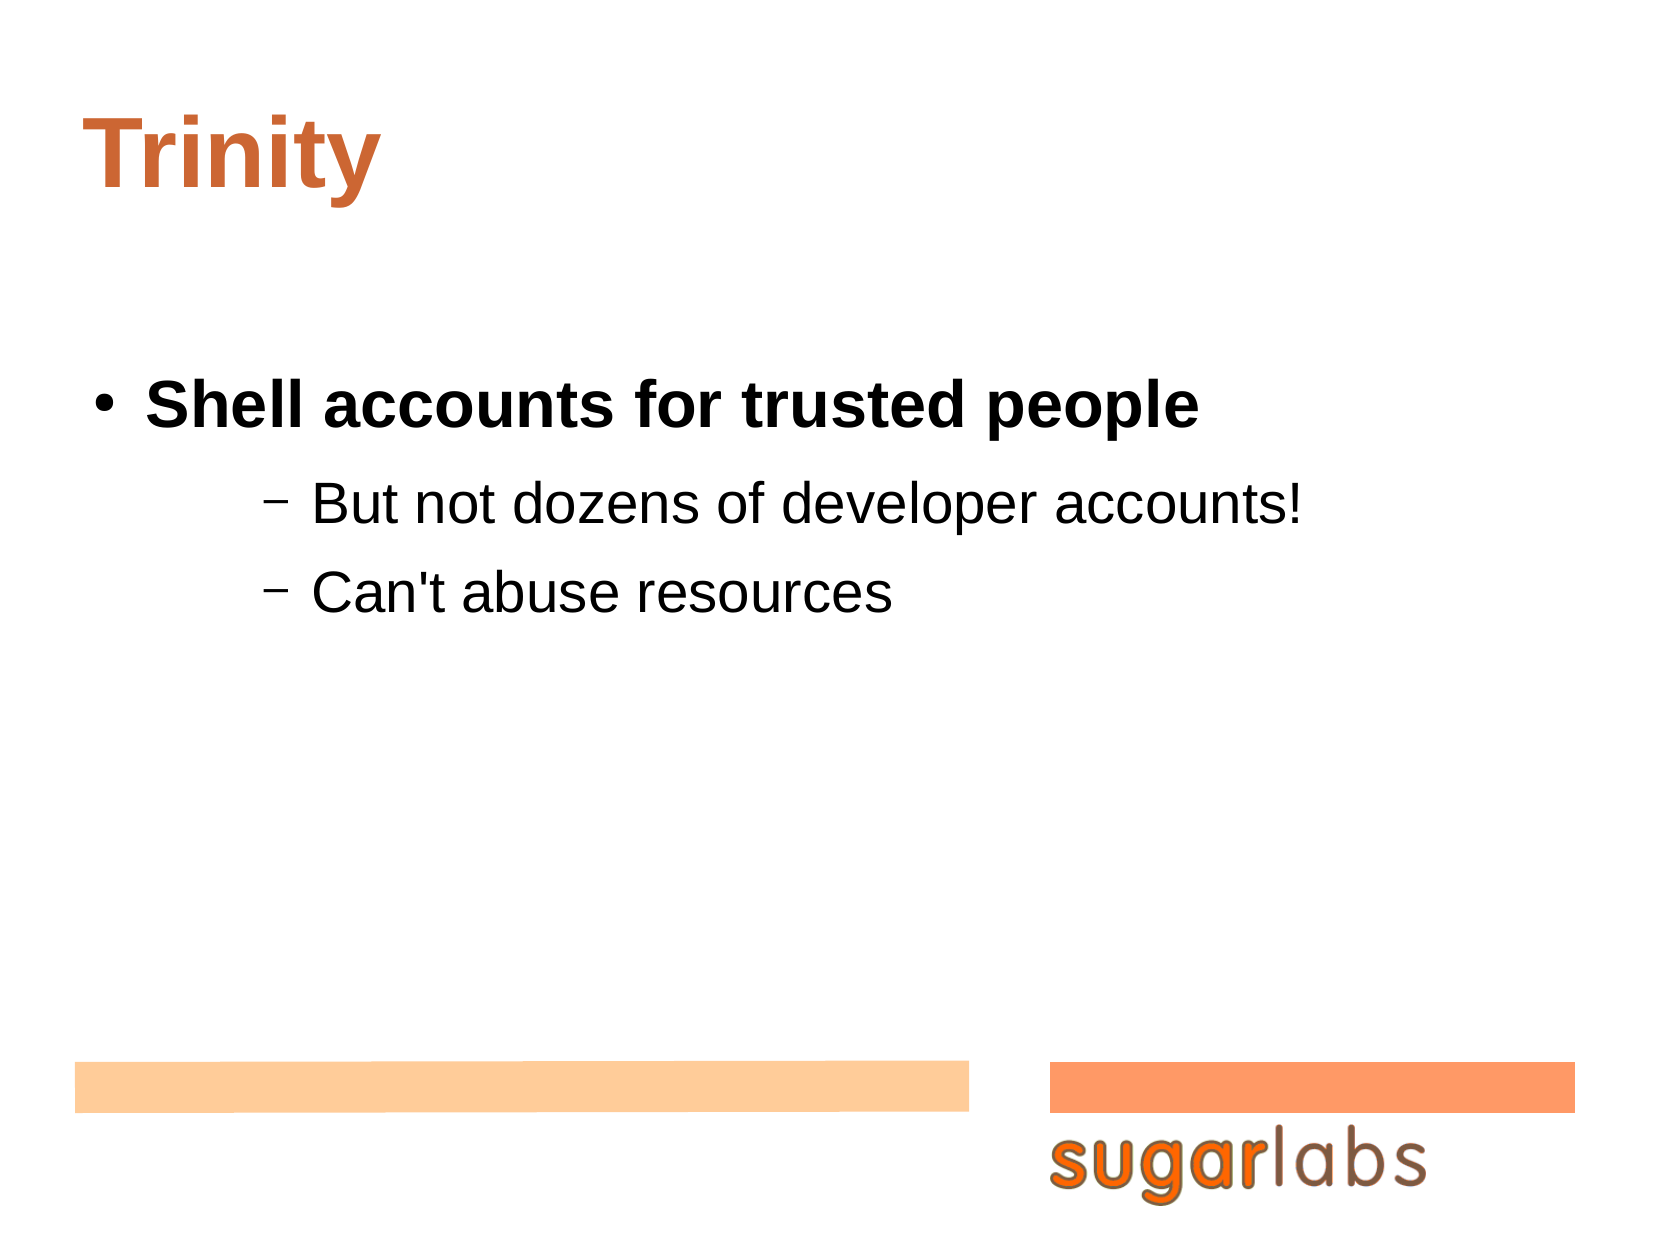

# Trinity
Shell accounts for trusted people
But not dozens of developer accounts!
Can't abuse resources